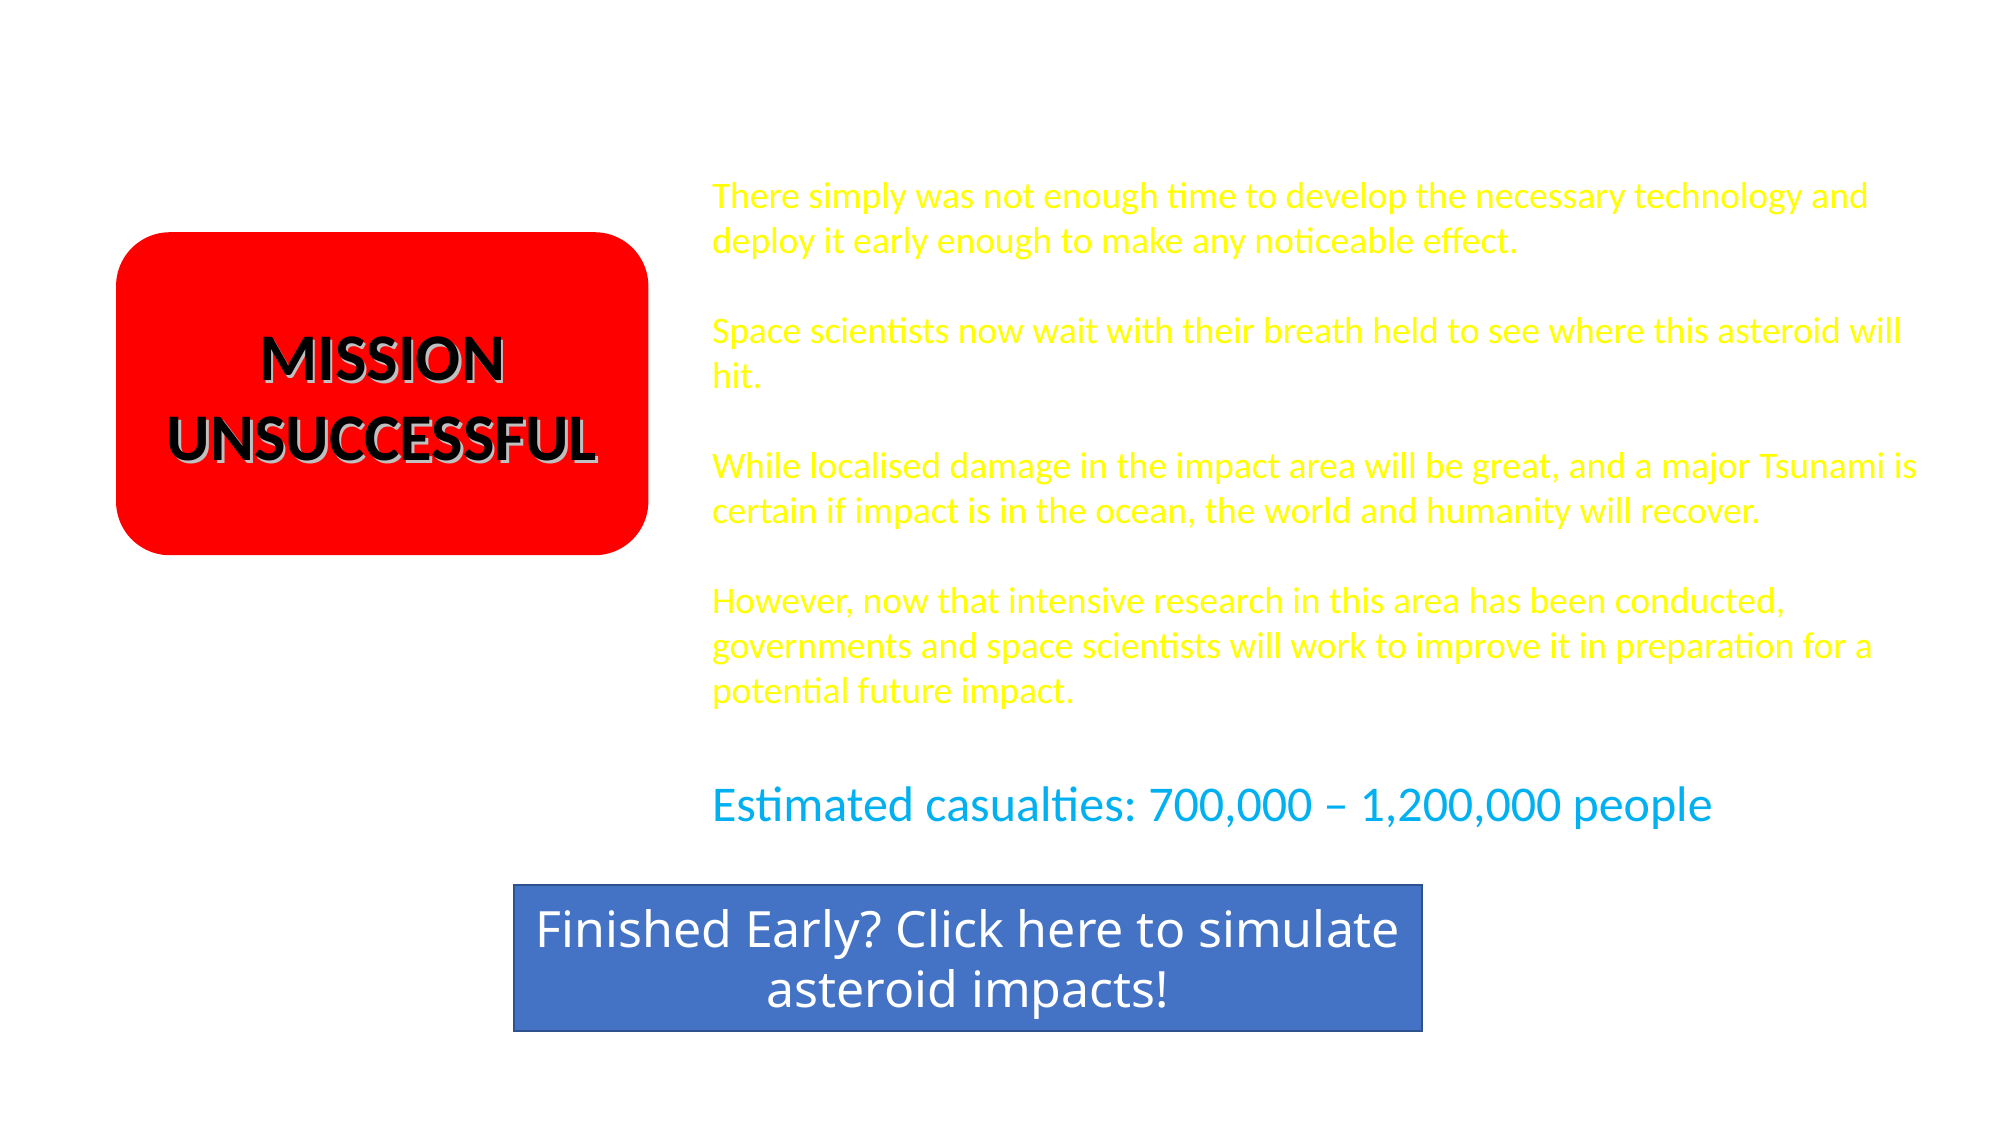

Mission Outcome lasers wait
There simply was not enough time to develop the necessary technology and deploy it early enough to make any noticeable effect.
Space scientists now wait with their breath held to see where this asteroid will hit.
While localised damage in the impact area will be great, and a major Tsunami is certain if impact is in the ocean, the world and humanity will recover.
However, now that intensive research in this area has been conducted, governments and space scientists will work to improve it in preparation for a potential future impact.
Estimated casualties: 700,000 – 1,200,000 people
MISSION UNSUCCESSFUL
Finished Early? Click here to simulate asteroid impacts!